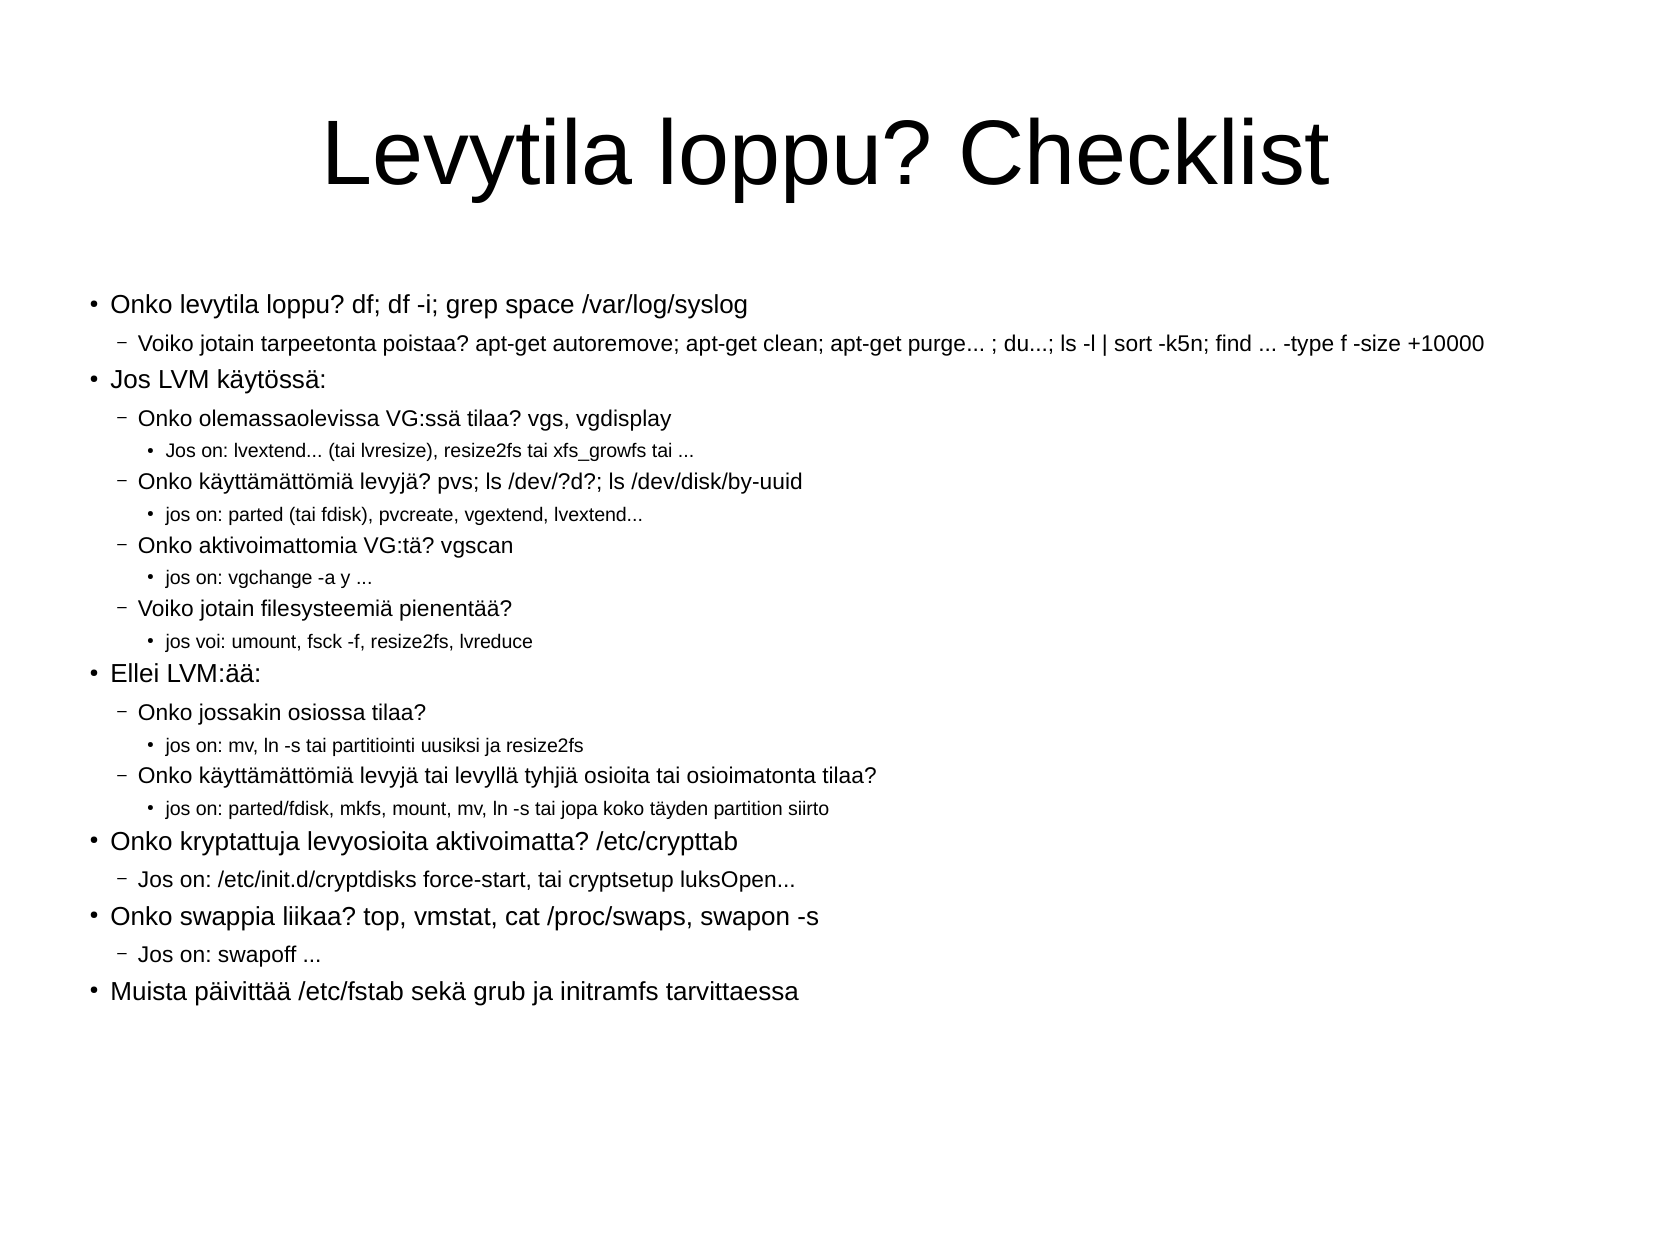

# Levytila loppu? Checklist
Onko levytila loppu? df; df -i; grep space /var/log/syslog
Voiko jotain tarpeetonta poistaa? apt-get autoremove; apt-get clean; apt-get purge... ; du...; ls -l | sort -k5n; find ... -type f -size +10000
Jos LVM käytössä:
Onko olemassaolevissa VG:ssä tilaa? vgs, vgdisplay
Jos on: lvextend... (tai lvresize), resize2fs tai xfs_growfs tai ...
Onko käyttämättömiä levyjä? pvs; ls /dev/?d?; ls /dev/disk/by-uuid
jos on: parted (tai fdisk), pvcreate, vgextend, lvextend...
Onko aktivoimattomia VG:tä? vgscan
jos on: vgchange -a y ...
Voiko jotain filesysteemiä pienentää?
jos voi: umount, fsck -f, resize2fs, lvreduce
Ellei LVM:ää:
Onko jossakin osiossa tilaa?
jos on: mv, ln -s tai partitiointi uusiksi ja resize2fs
Onko käyttämättömiä levyjä tai levyllä tyhjiä osioita tai osioimatonta tilaa?
jos on: parted/fdisk, mkfs, mount, mv, ln -s tai jopa koko täyden partition siirto
Onko kryptattuja levyosioita aktivoimatta? /etc/crypttab
Jos on: /etc/init.d/cryptdisks force-start, tai cryptsetup luksOpen...
Onko swappia liikaa? top, vmstat, cat /proc/swaps, swapon -s
Jos on: swapoff ...
Muista päivittää /etc/fstab sekä grub ja initramfs tarvittaessa